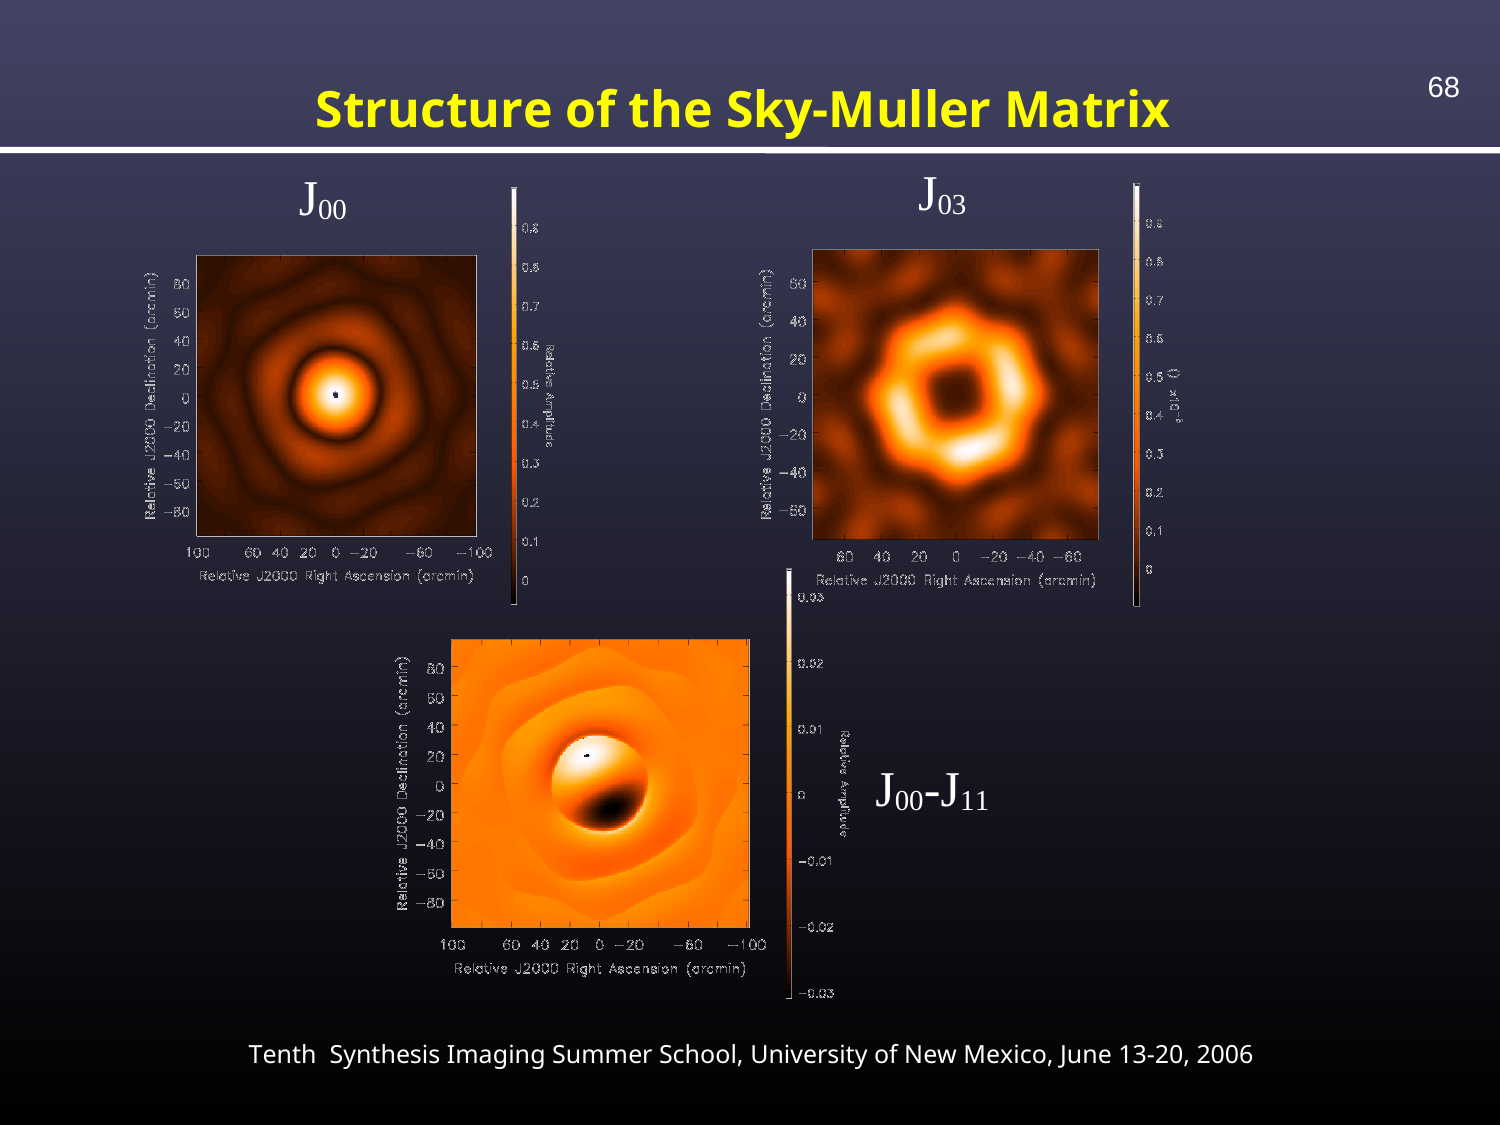

# Structure of the Sky-Muller Matrix
J03
J00
J00-J11